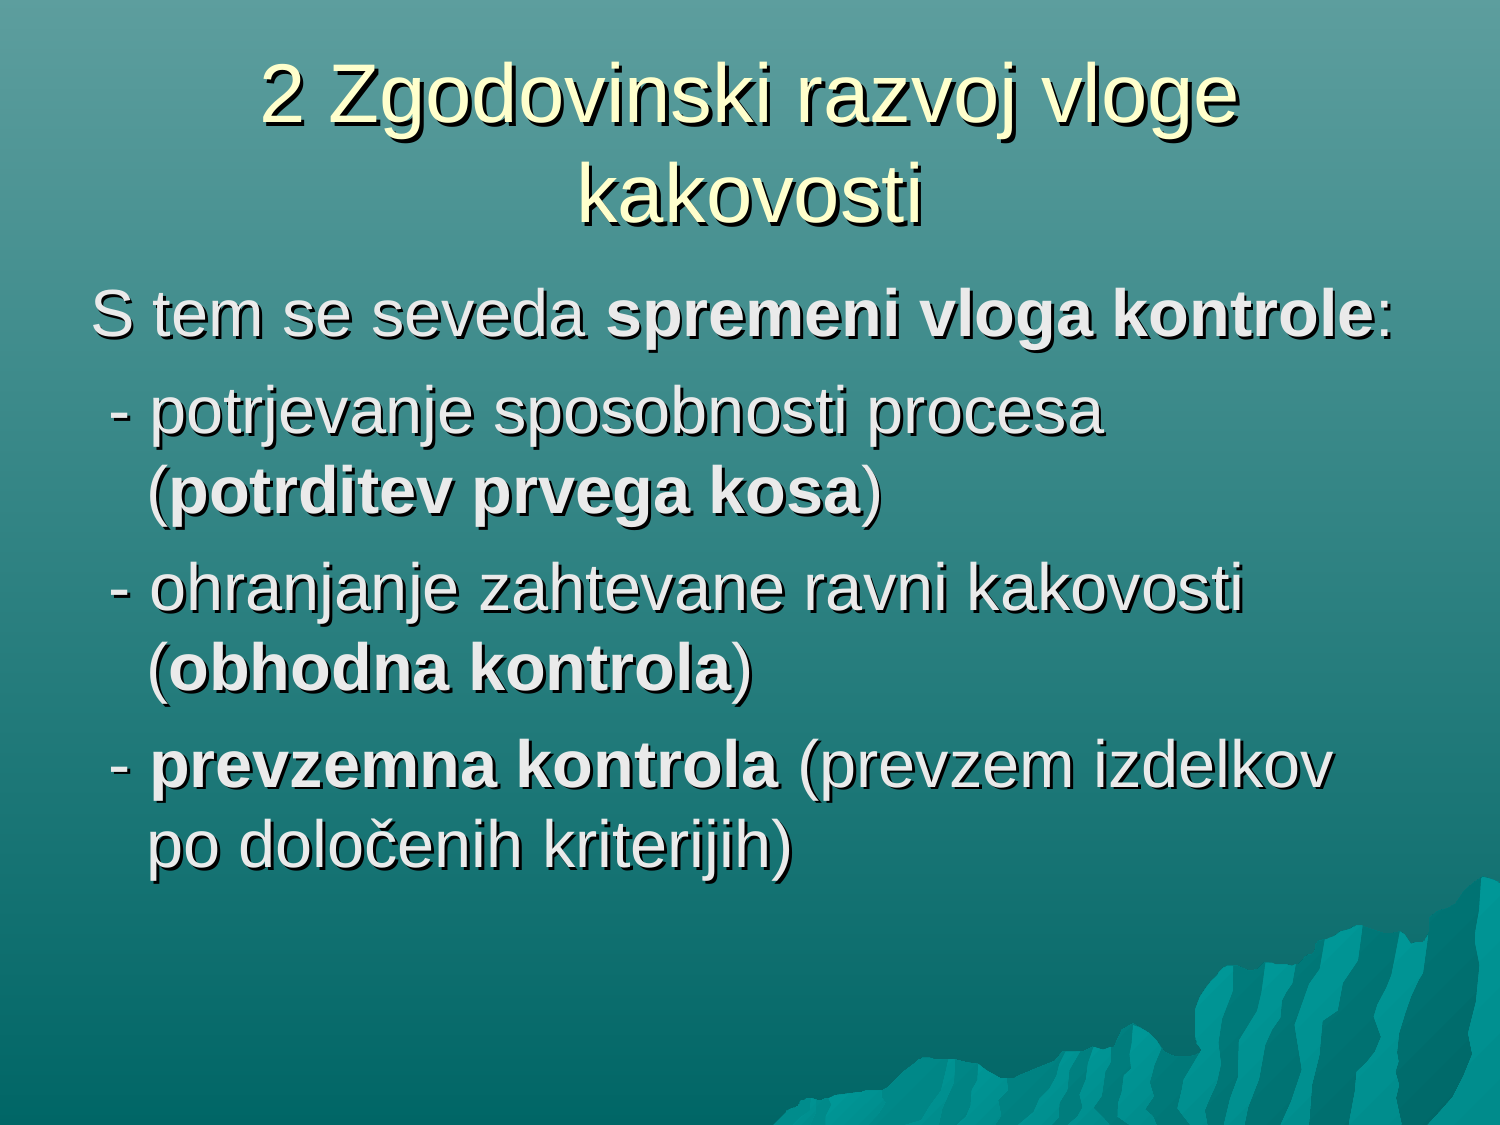

# 2 Zgodovinski razvoj vloge kakovosti
S tem se seveda spremeni vloga kontrole:
 - potrjevanje sposobnosti procesa (potrditev prvega kosa)
 - ohranjanje zahtevane ravni kakovosti (obhodna kontrola)
 - prevzemna kontrola (prevzem izdelkov po določenih kriterijih)